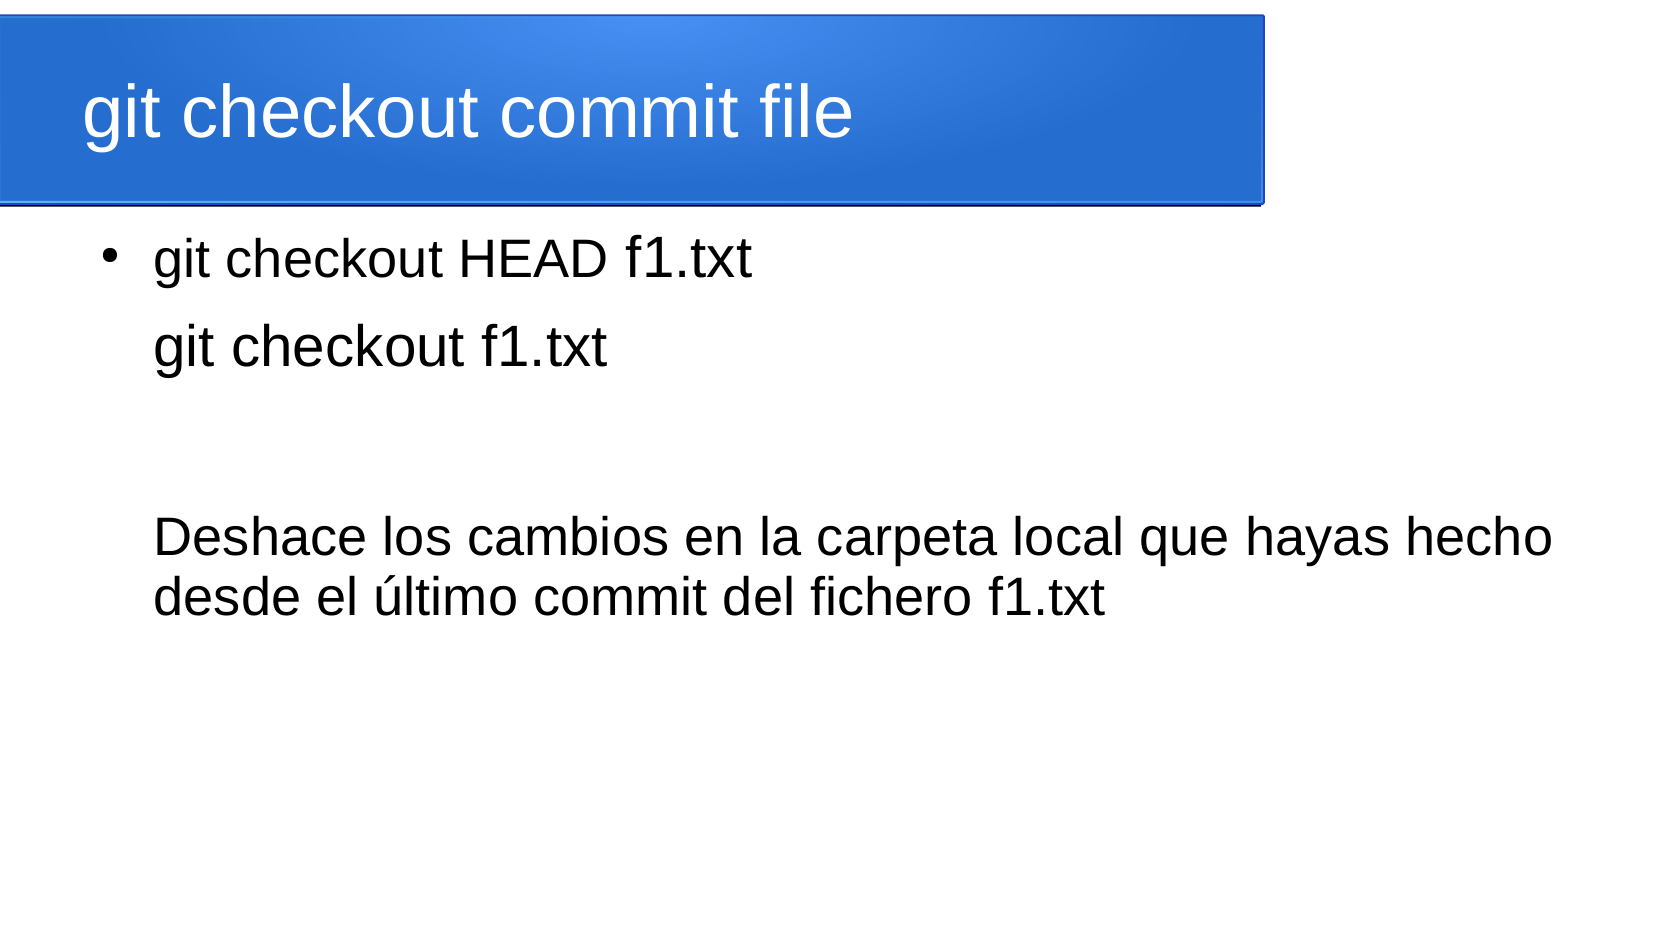

# git checkout commit file
git checkout HEAD f1.txt
git checkout f1.txt
Deshace los cambios en la carpeta local que hayas hecho desde el último commit del fichero f1.txt